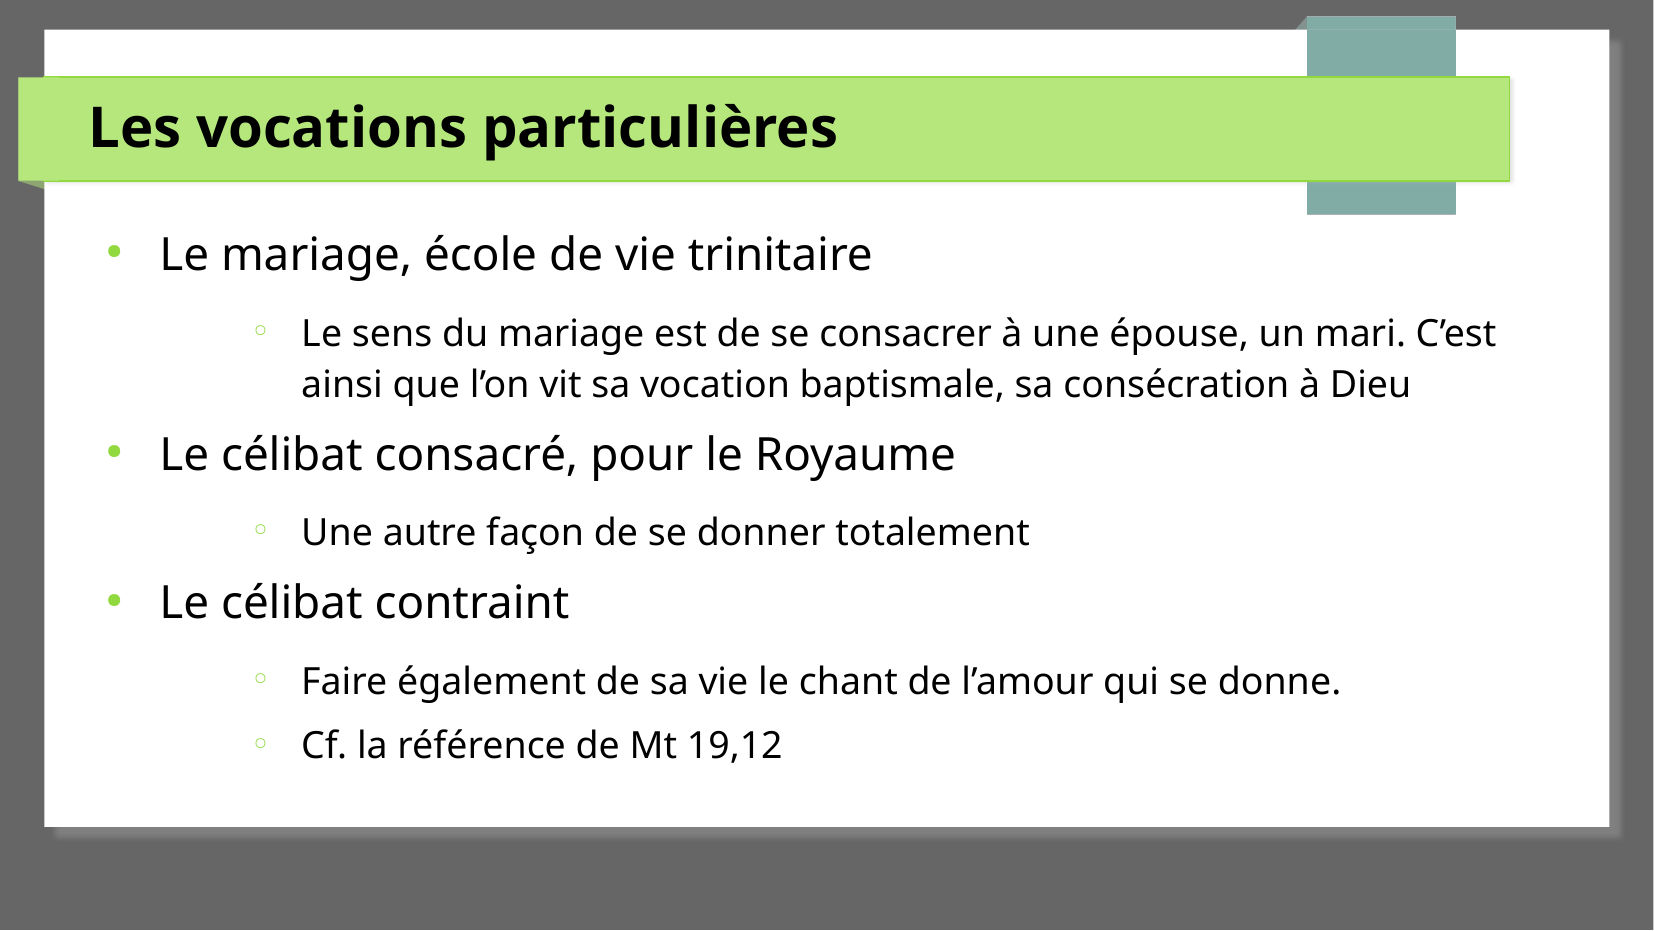

# Les vocations particulières
Le mariage, école de vie trinitaire
Le sens du mariage est de se consacrer à une épouse, un mari. C’est ainsi que l’on vit sa vocation baptismale, sa consécration à Dieu
Le célibat consacré, pour le Royaume
Une autre façon de se donner totalement
Le célibat contraint
Faire également de sa vie le chant de l’amour qui se donne.
Cf. la référence de Mt 19,12